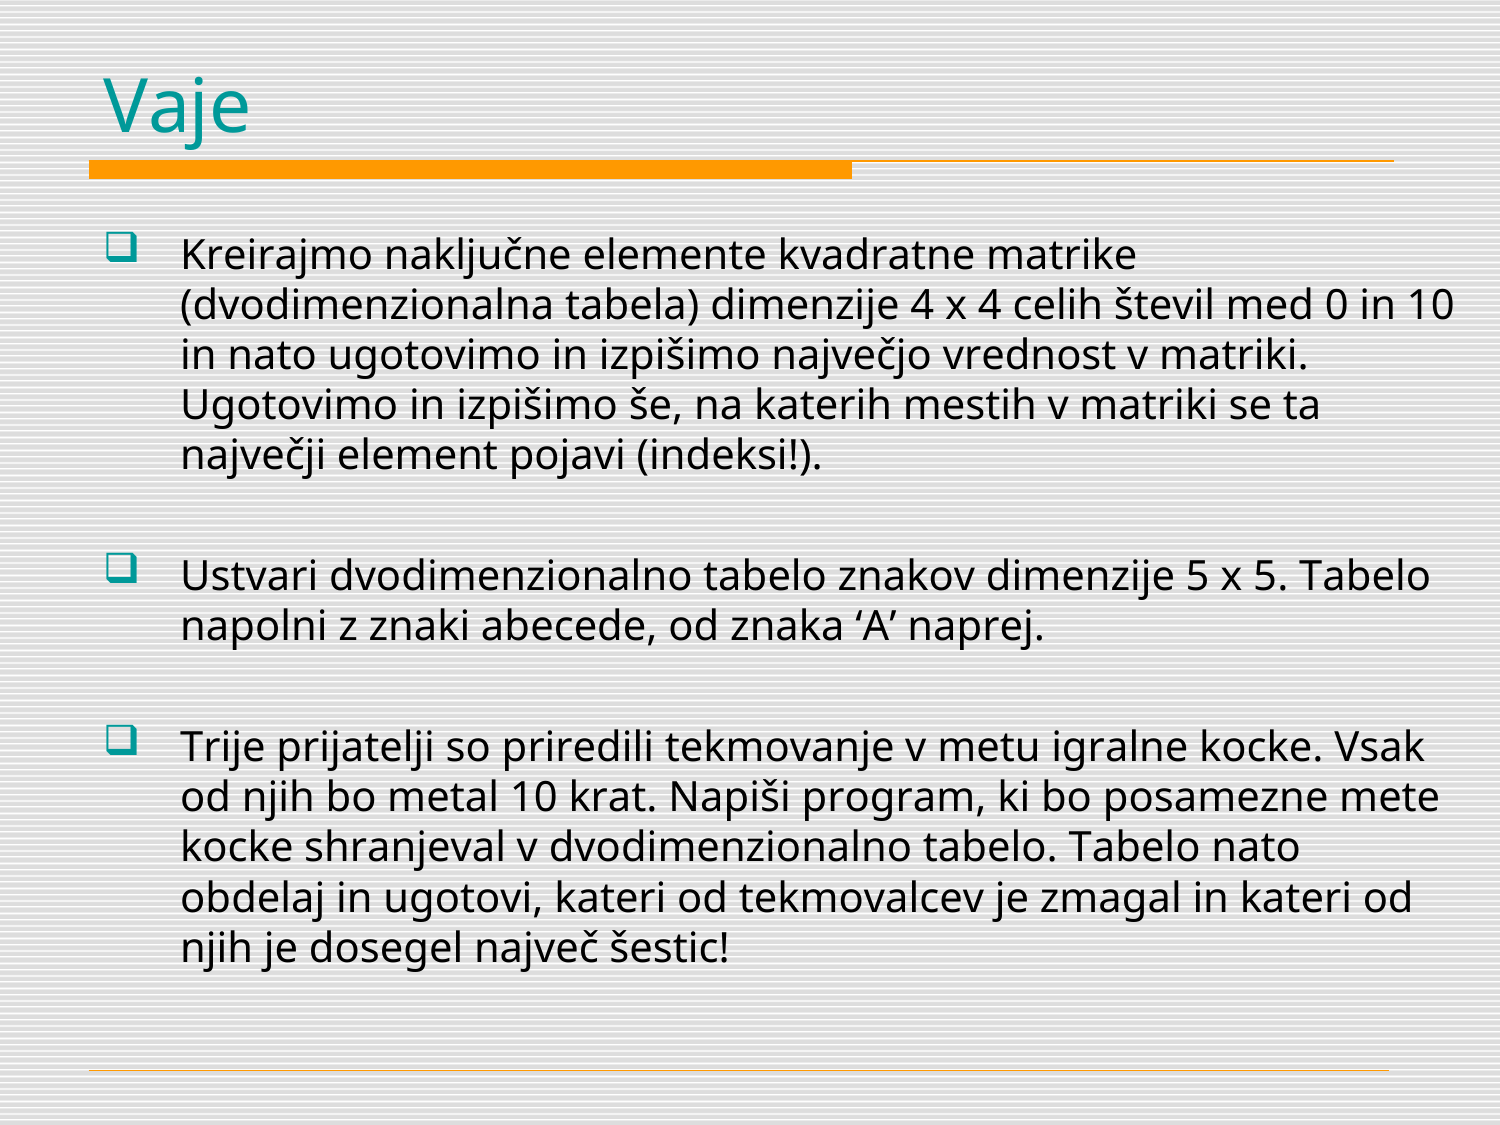

# Vaje
Kreirajmo naključne elemente kvadratne matrike (dvodimenzionalna tabela) dimenzije 4 x 4 celih števil med 0 in 10 in nato ugotovimo in izpišimo največjo vrednost v matriki. Ugotovimo in izpišimo še, na katerih mestih v matriki se ta največji element pojavi (indeksi!).
Ustvari dvodimenzionalno tabelo znakov dimenzije 5 x 5. Tabelo napolni z znaki abecede, od znaka ‘A’ naprej.
Trije prijatelji so priredili tekmovanje v metu igralne kocke. Vsak od njih bo metal 10 krat. Napiši program, ki bo posamezne mete kocke shranjeval v dvodimenzionalno tabelo. Tabelo nato obdelaj in ugotovi, kateri od tekmovalcev je zmagal in kateri od njih je dosegel največ šestic!